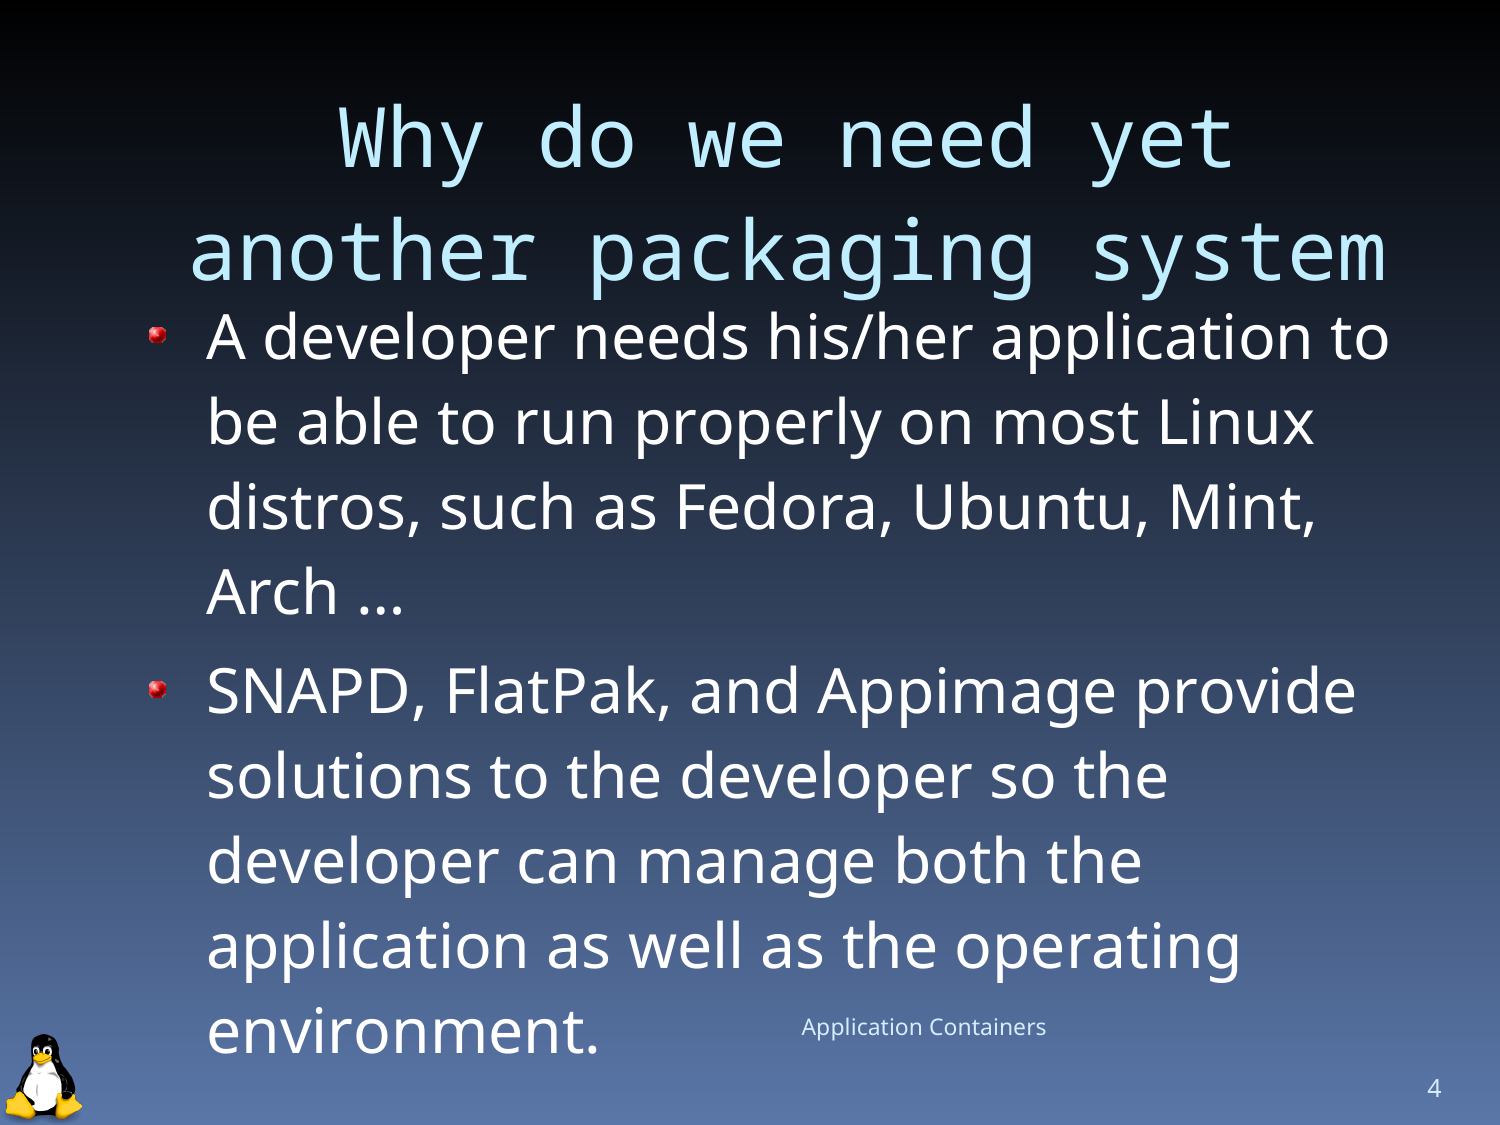

# Why do we need yet another packaging system
A developer needs his/her application to be able to run properly on most Linux distros, such as Fedora, Ubuntu, Mint, Arch …
SNAPD, FlatPak, and Appimage provide solutions to the developer so the developer can manage both the application as well as the operating environment.
Application Containers
4